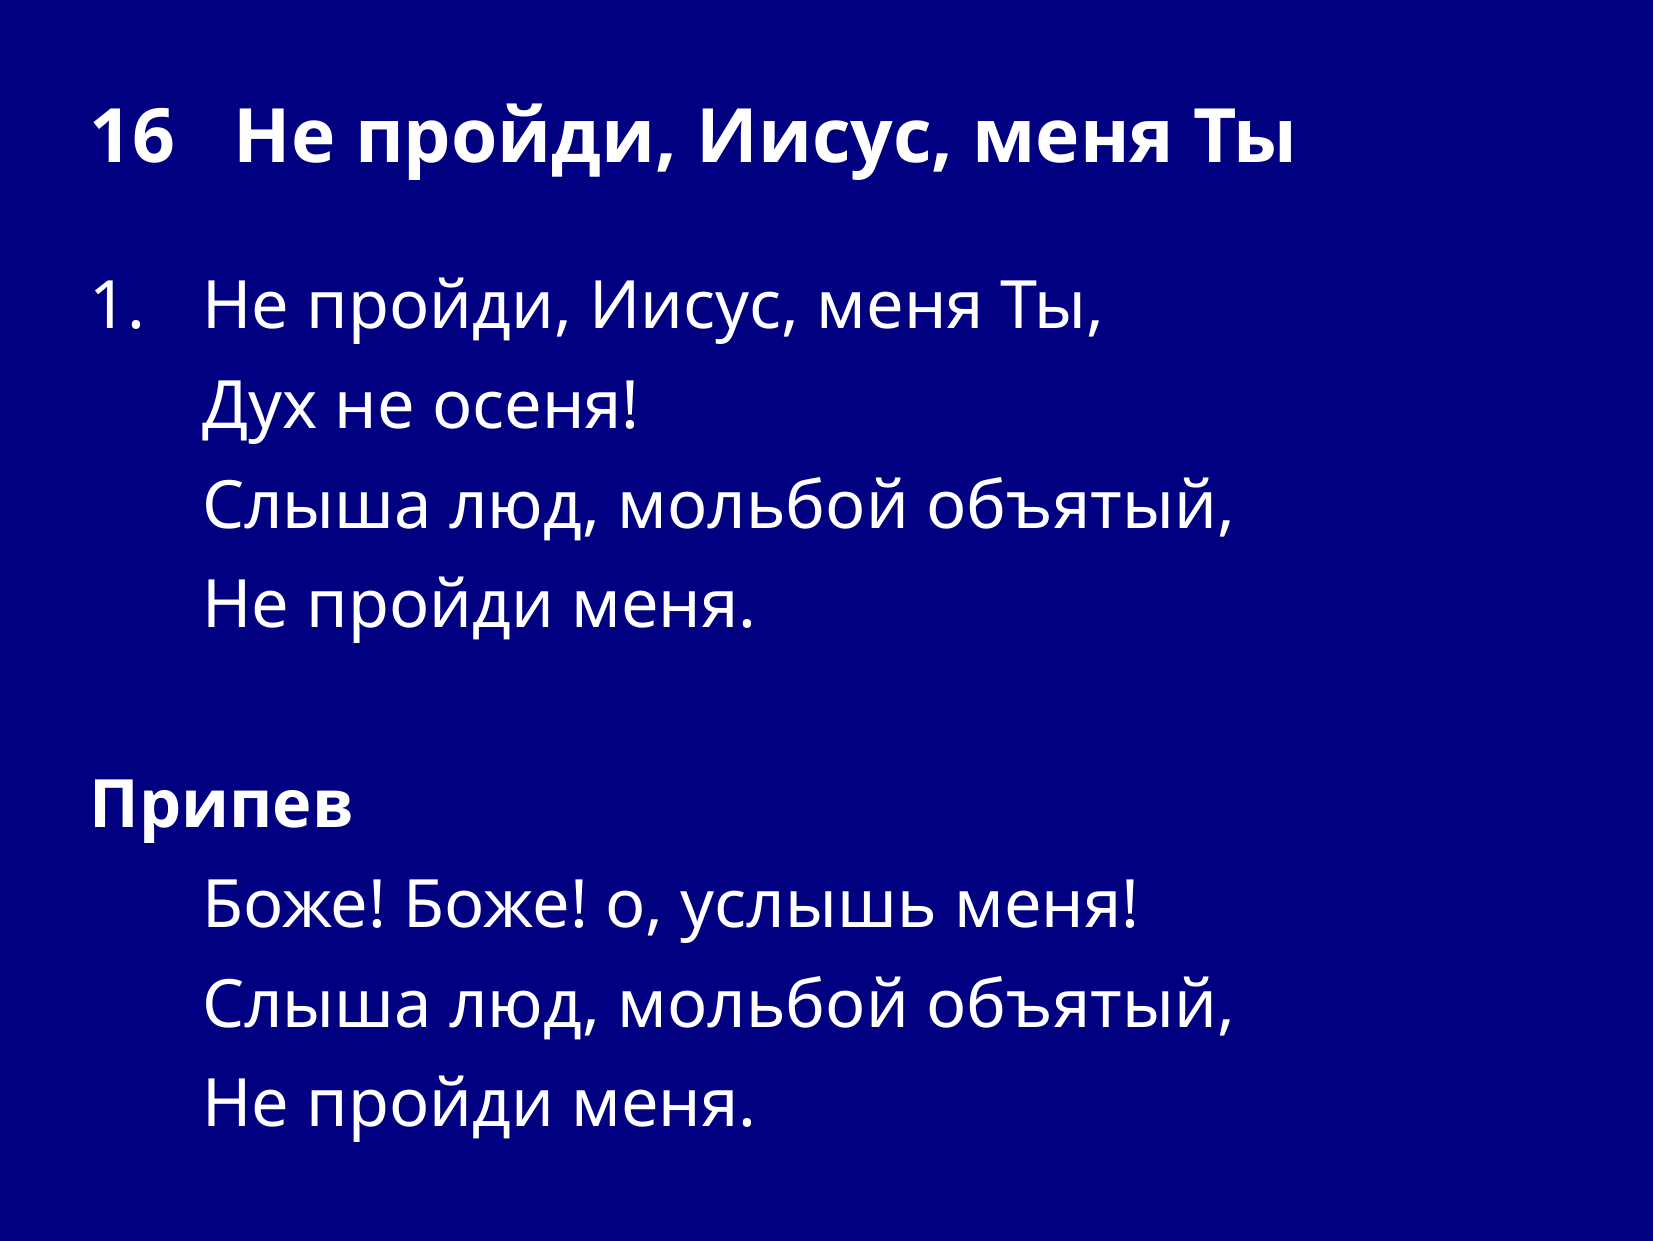

16 Не пройди, Иисус, меня Ты
1.	Не пройди, Иисус, меня Ты,
	Дух не осеня!
	Слыша люд, мольбой объятый,
	Не пройди меня.
Припев
	Боже! Боже! о, услышь меня!
	Слыша люд, мольбой объятый,
	Не пройди меня.